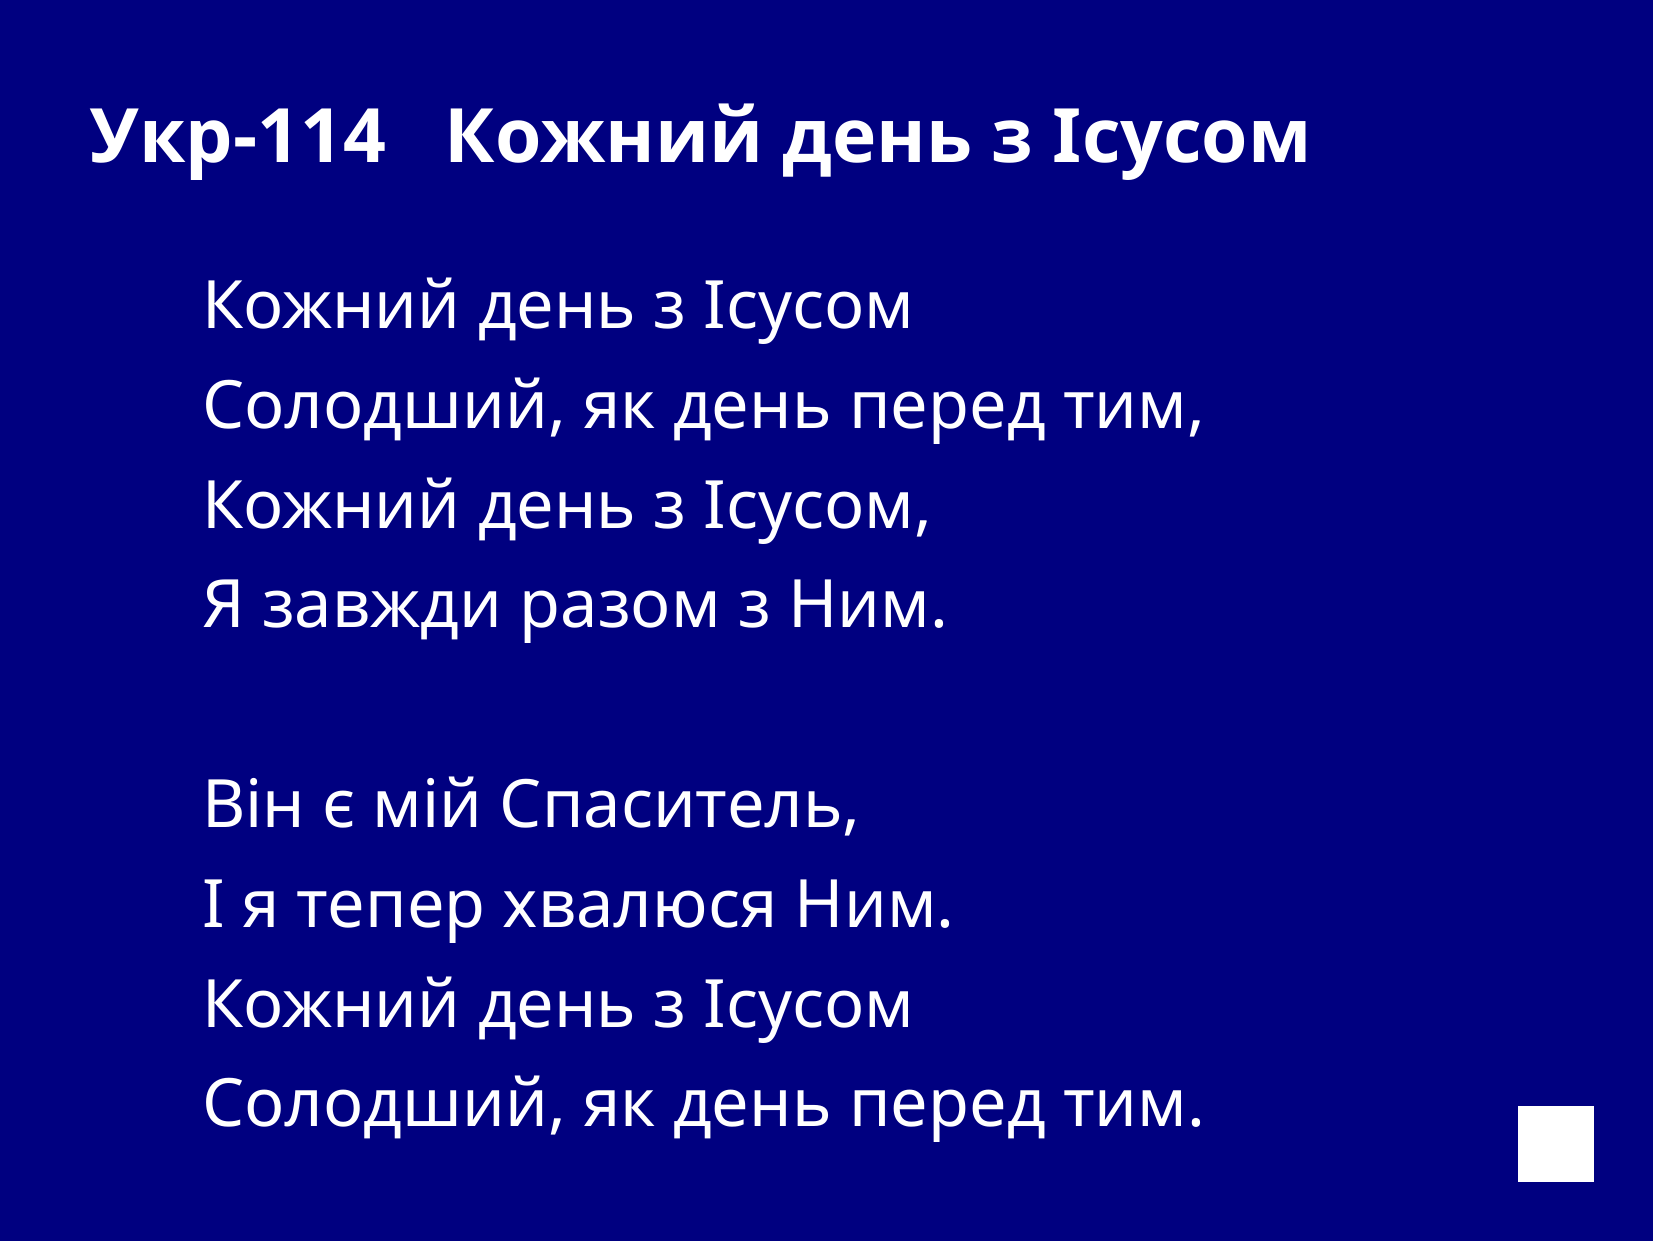

Укр-114 Кожний день з Ісусом
	Кожний день з Ісусом
	Солодший, як день перед тим,
	Кожний день з Ісусом,
	Я завжди разом з Ним.
	Він є мій Спаситель,
	І я тепер хвалюся Ним.
	Кожний день з Ісусом
	Солодший, як день перед тим.